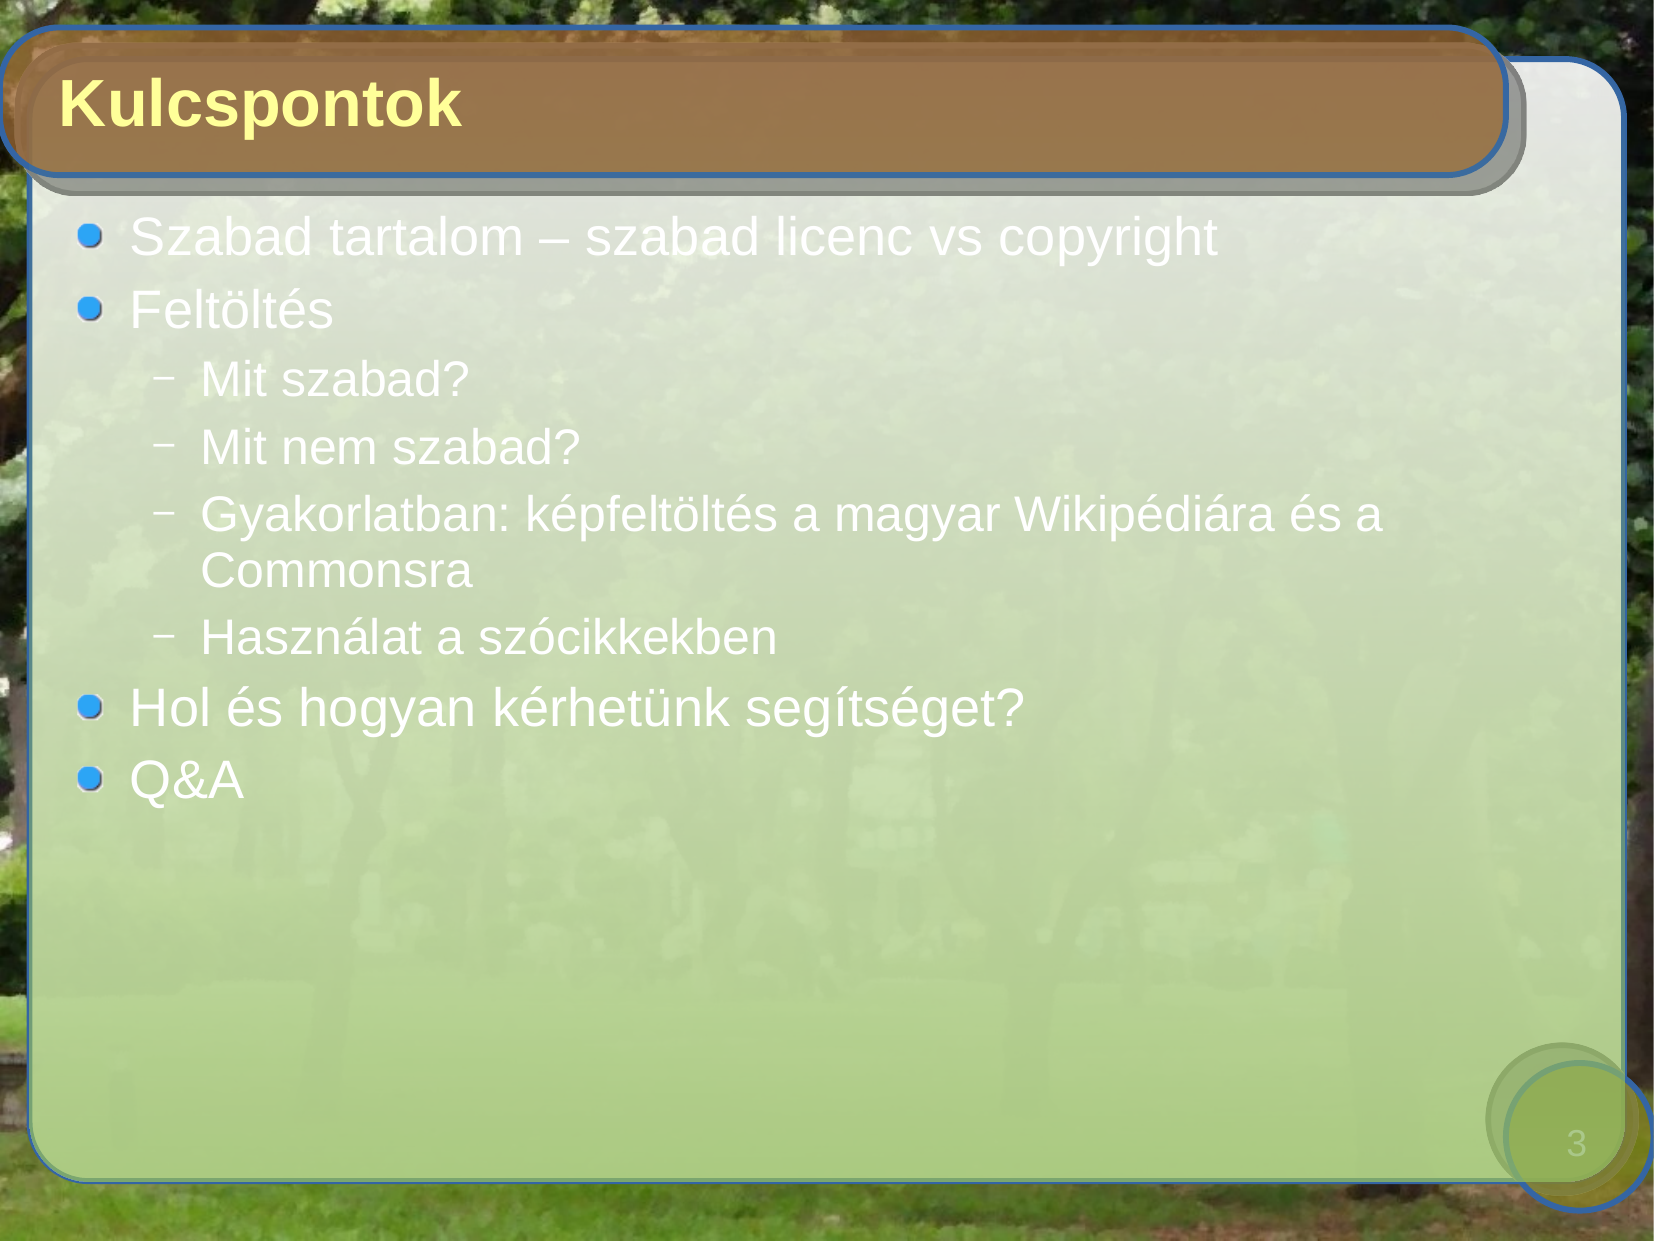

# Kulcspontok
Szabad tartalom – szabad licenc vs copyright
Feltöltés
Mit szabad?
Mit nem szabad?
Gyakorlatban: képfeltöltés a magyar Wikipédiára és a Commonsra
Használat a szócikkekben
Hol és hogyan kérhetünk segítséget?
Q&A
3